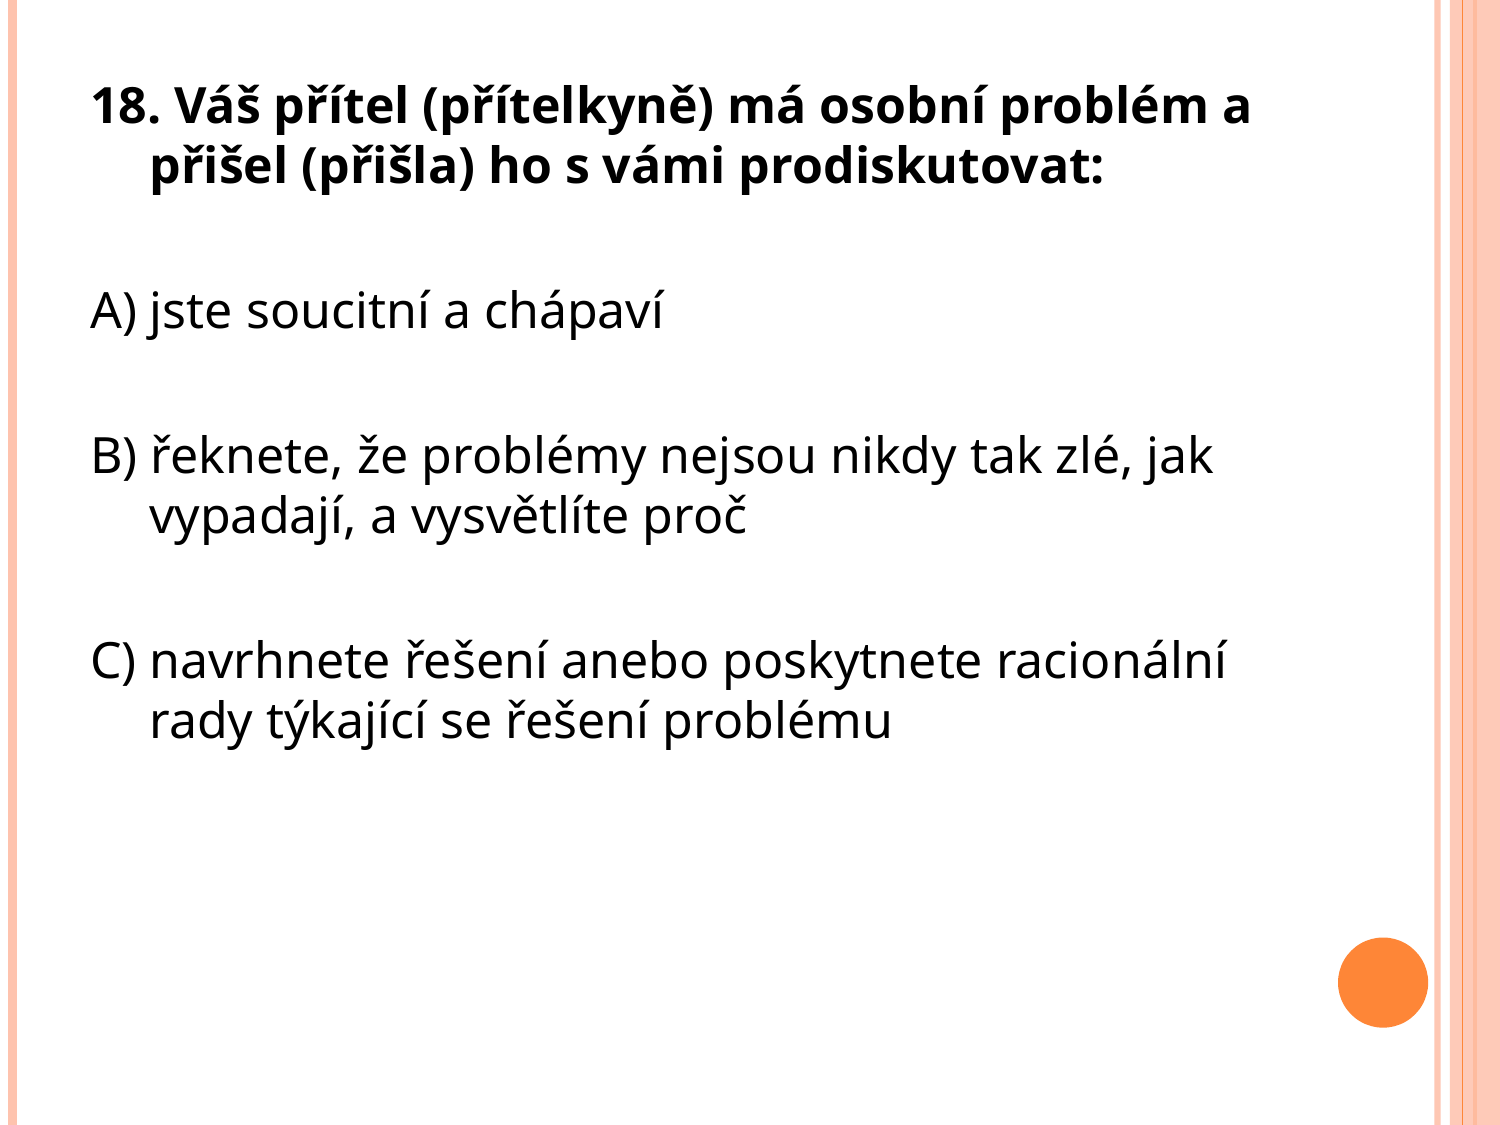

#
18. Váš přítel (přítelkyně) má osobní problém a přišel (přišla) ho s vámi prodiskutovat:
A) jste soucitní a chápaví
B) řeknete, že problémy nejsou nikdy tak zlé, jak vypadají, a vysvětlíte proč
C) navrhnete řešení anebo poskytnete racionální rady týkající se řešení problému